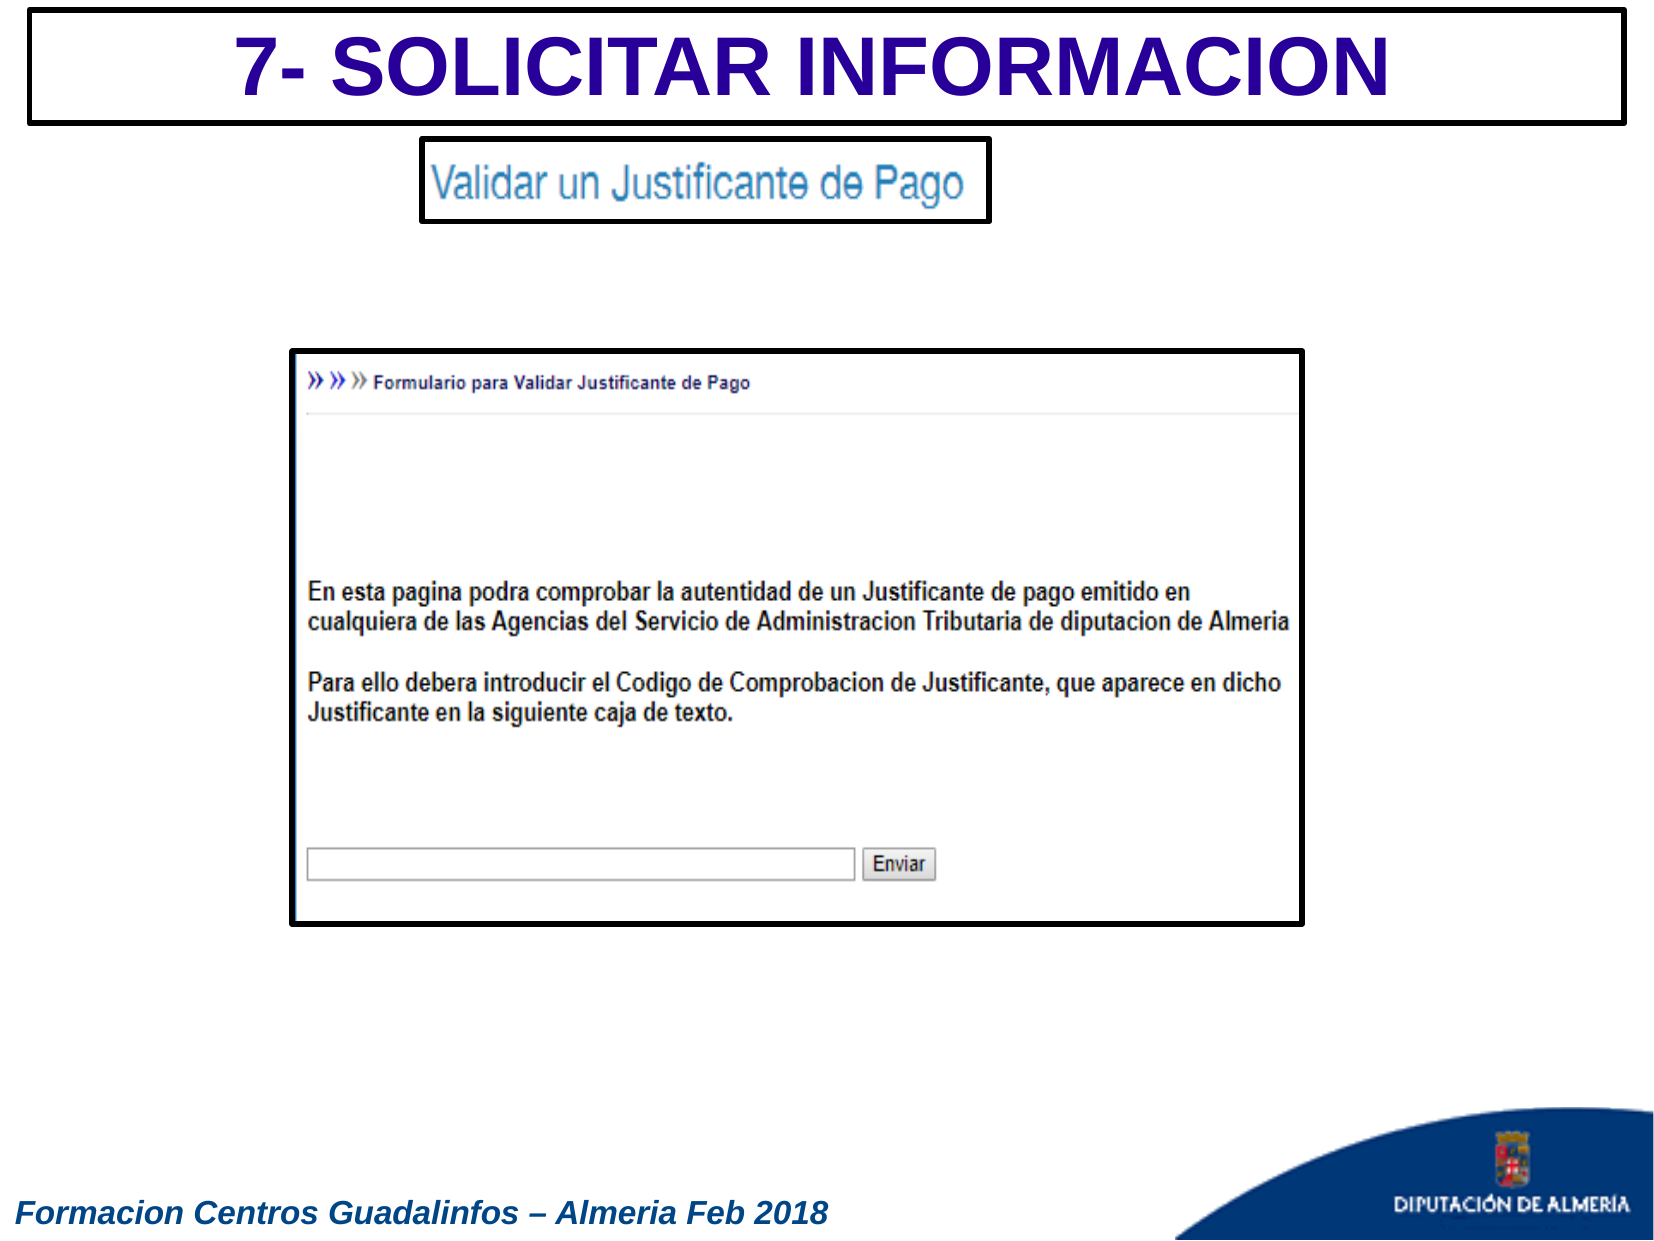

7- SOLICITAR INFORMACION
Formacion Centros Guadalinfos – Almeria Feb 2018